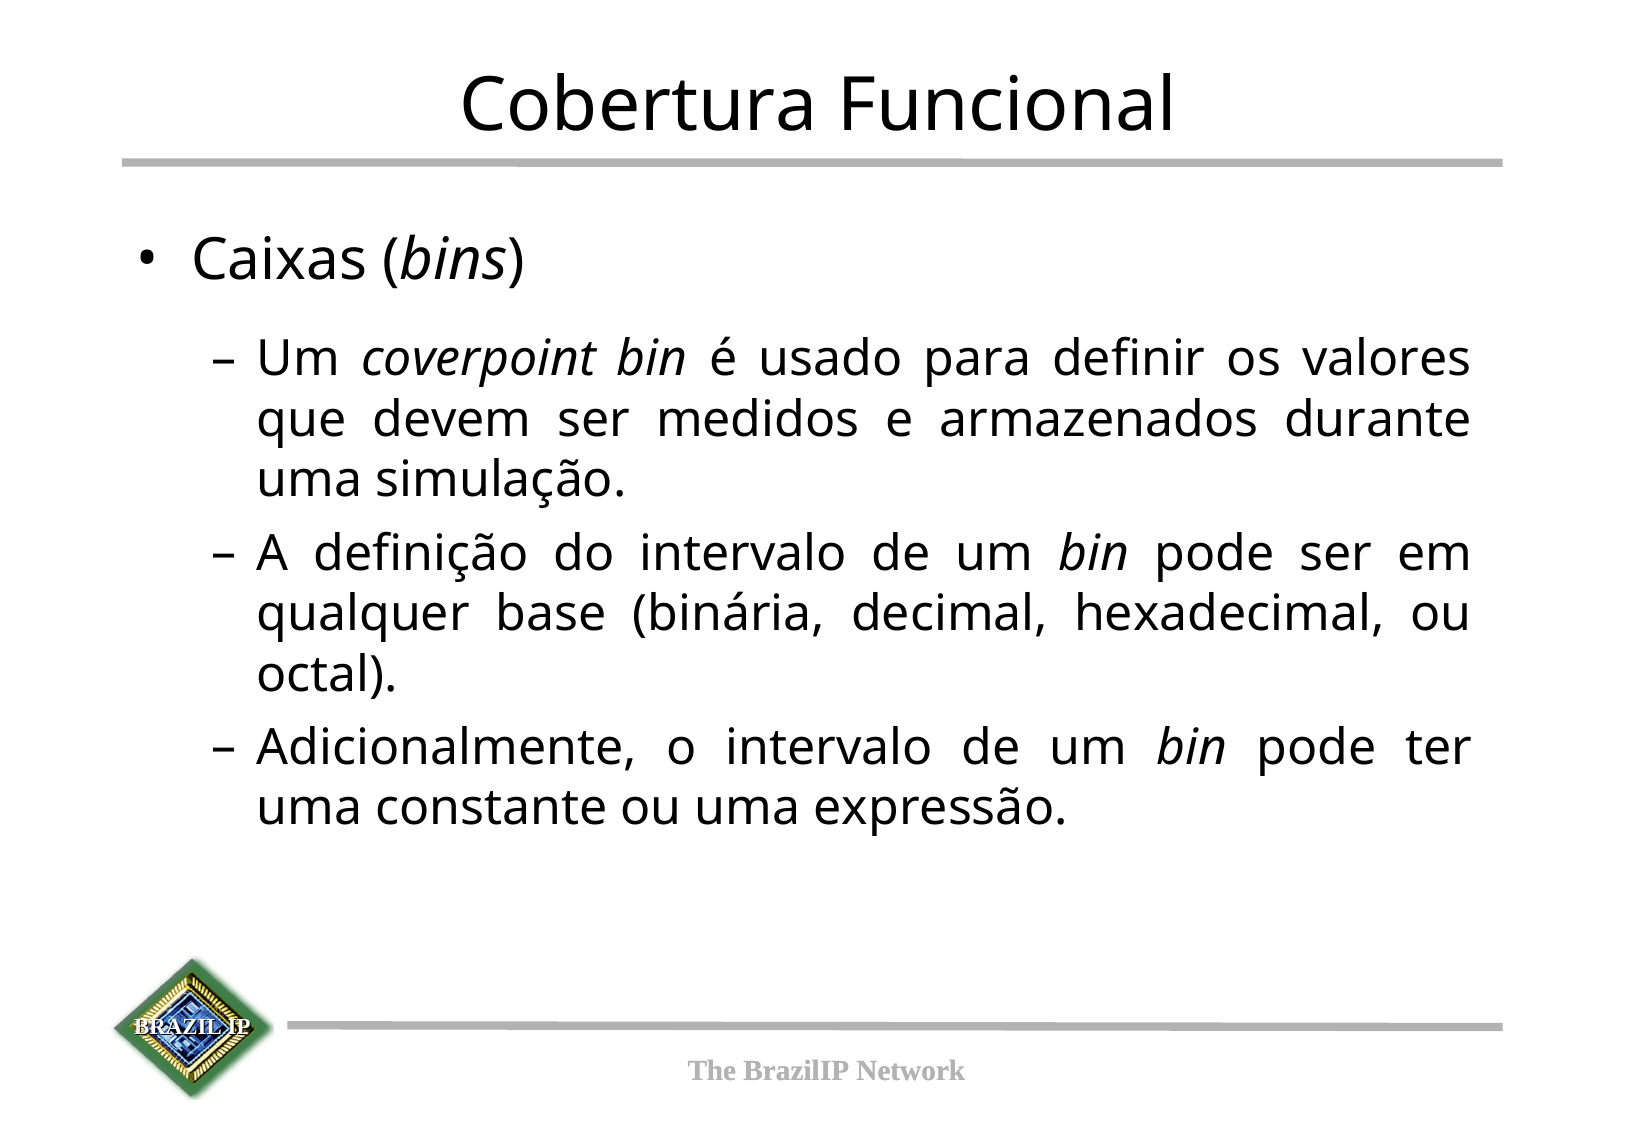

# Cobertura Funcional
Caixas (bins)‏
Um coverpoint bin é usado para definir os valores que devem ser medidos e armazenados durante uma simulação.
A definição do intervalo de um bin pode ser em qualquer base (binária, decimal, hexadecimal, ou octal).
Adicionalmente, o intervalo de um bin pode ter uma constante ou uma expressão.